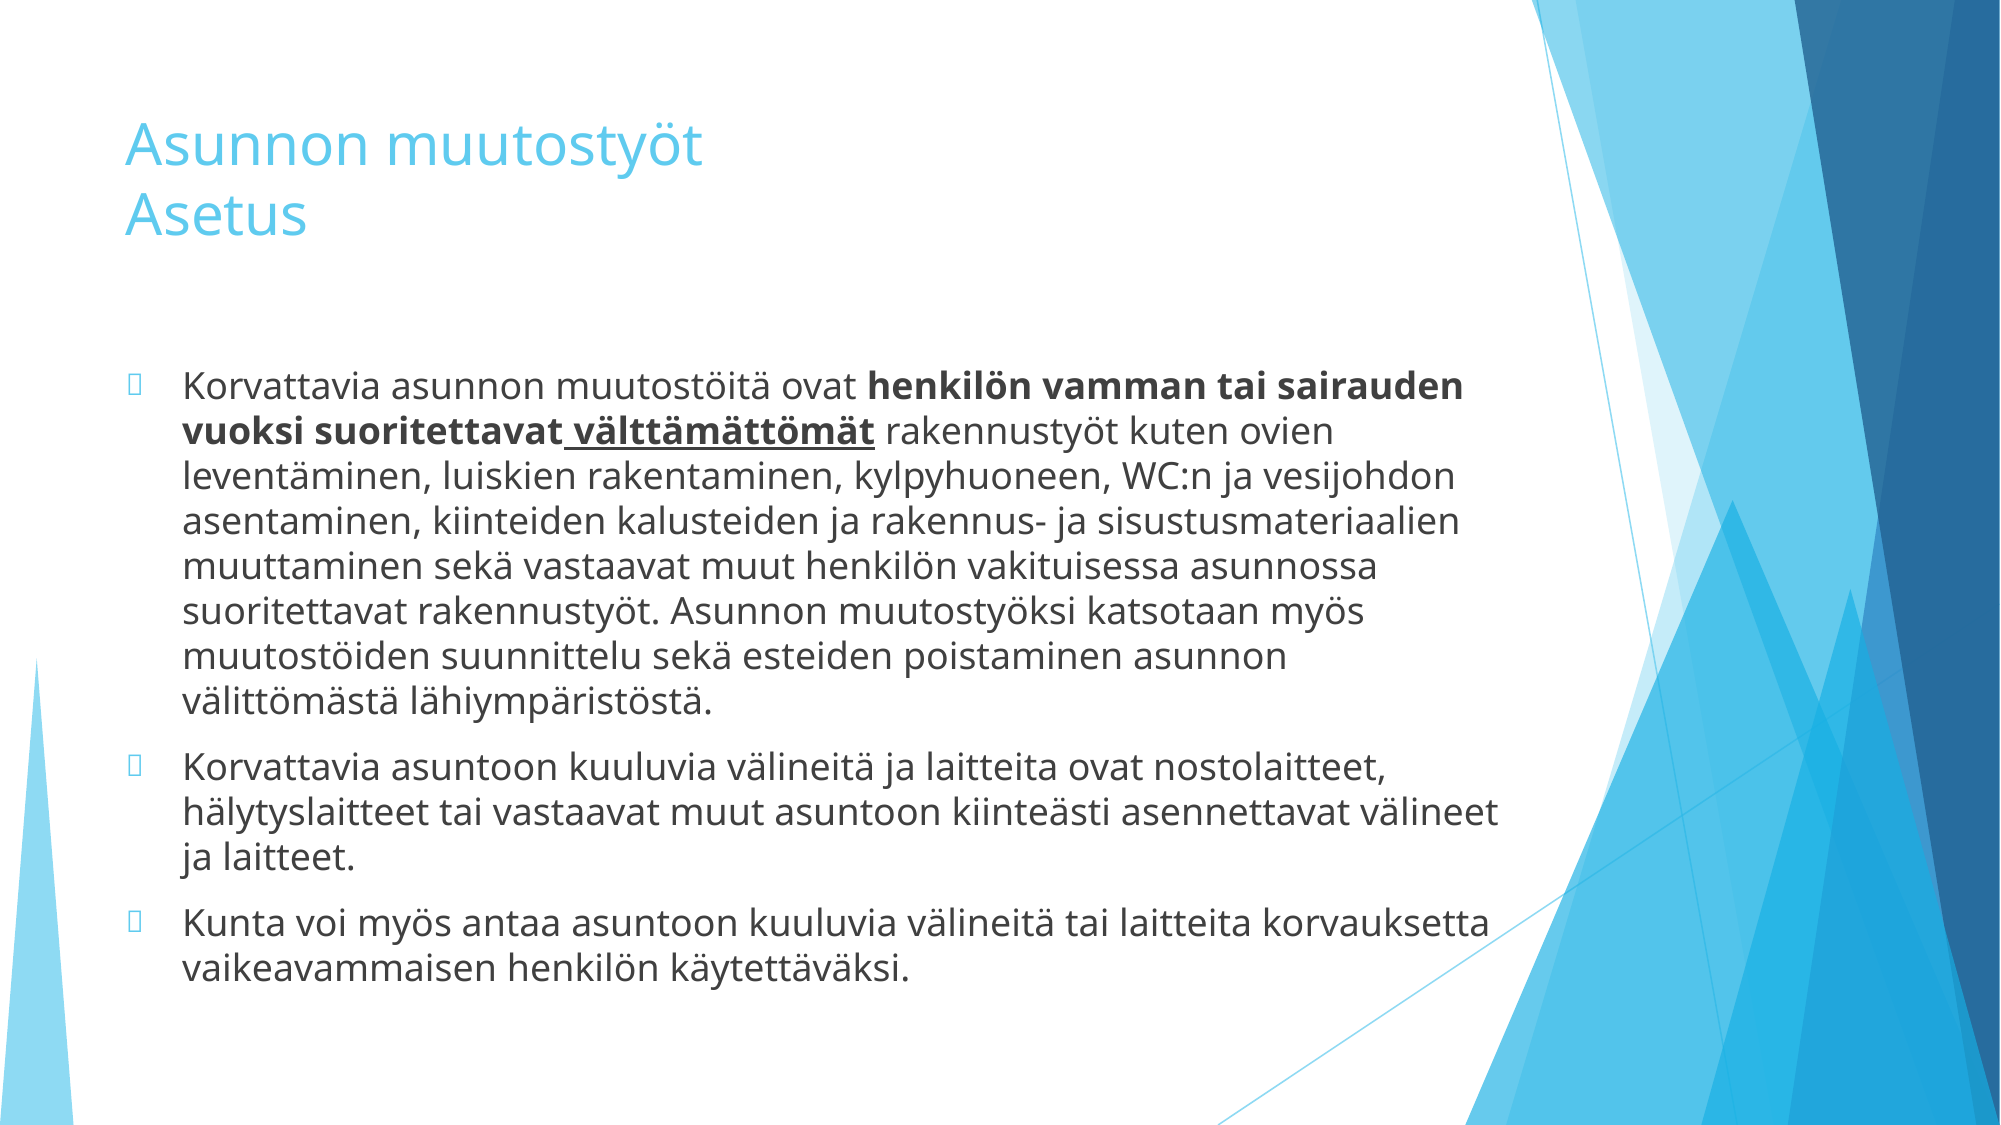

# Asunnon muutostyöt Asetus
Korvattavia asunnon muutostöitä ovat henkilön vamman tai sairauden vuoksi suoritettavat välttämättömät rakennustyöt kuten ovien leventäminen, luiskien rakentaminen, kylpyhuoneen, WC:n ja vesijohdon asentaminen, kiinteiden kalusteiden ja rakennus- ja sisustusmateriaalien muuttaminen sekä vastaavat muut henkilön vakituisessa asunnossa suoritettavat rakennustyöt. Asunnon muutostyöksi katsotaan myös muutostöiden suunnittelu sekä esteiden poistaminen asunnon välittömästä lähiympäristöstä.
Korvattavia asuntoon kuuluvia välineitä ja laitteita ovat nostolaitteet, hälytyslaitteet tai vastaavat muut asuntoon kiinteästi asennettavat välineet ja laitteet.
Kunta voi myös antaa asuntoon kuuluvia välineitä tai laitteita korvauksetta vaikeavammaisen henkilön käytettäväksi.